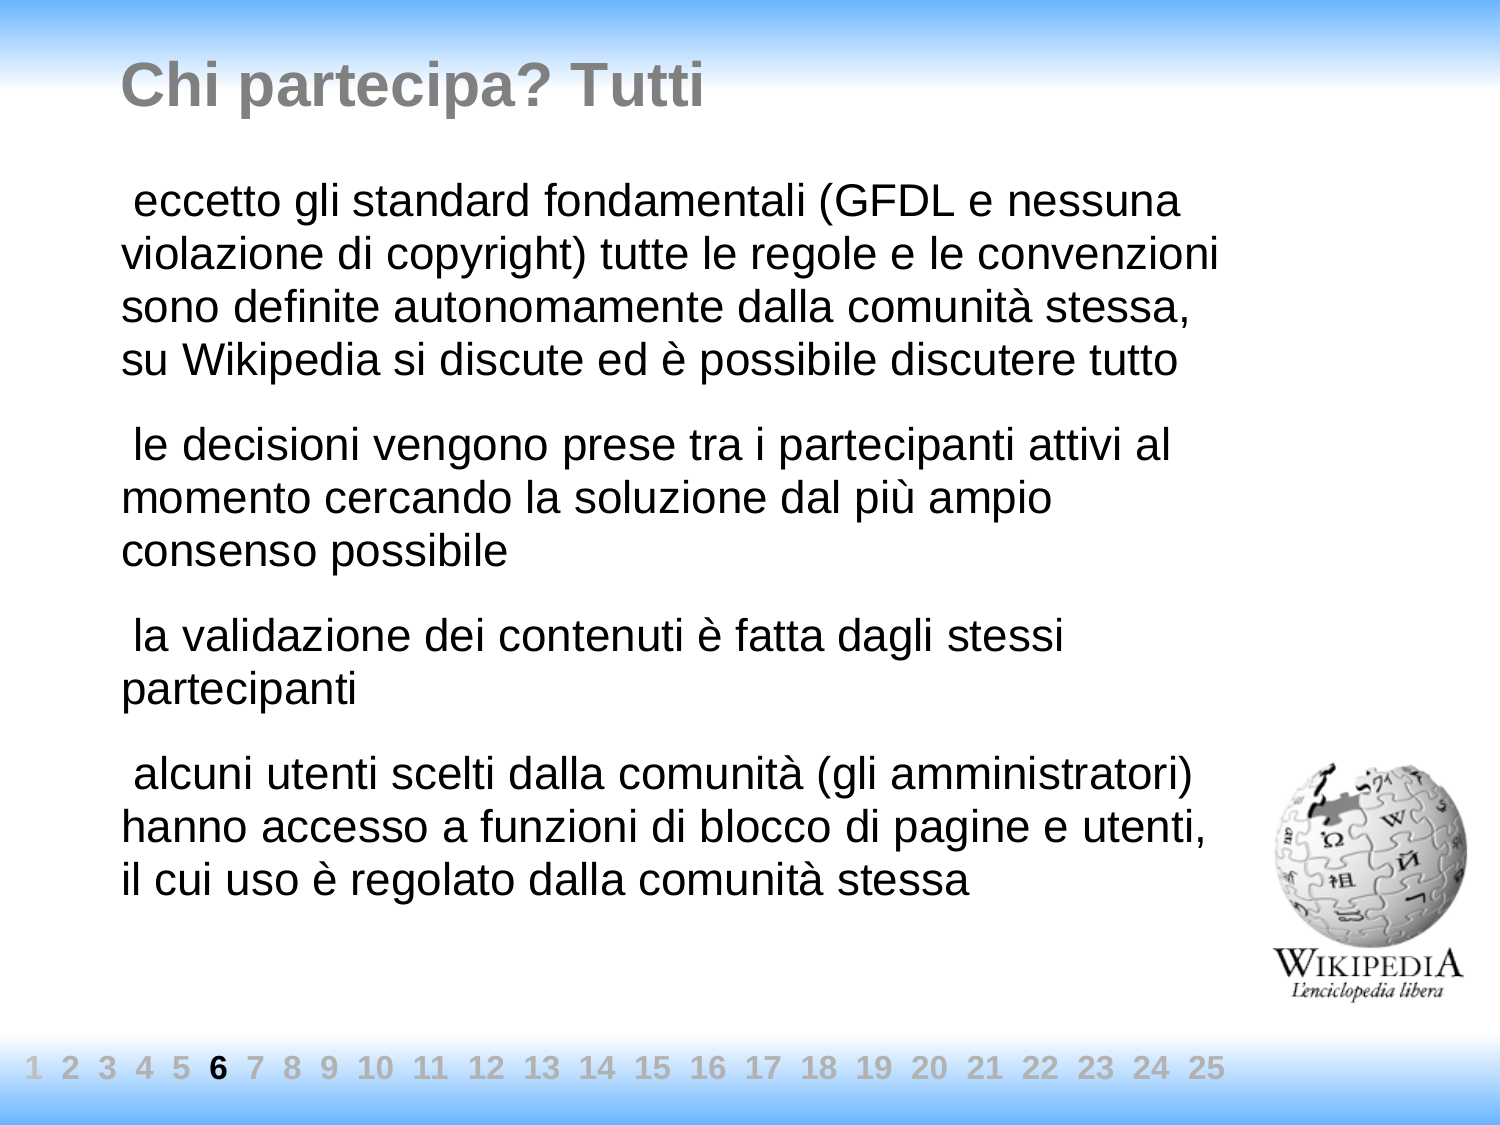

Chi partecipa? Tutti
 eccetto gli standard fondamentali (GFDL e nessuna violazione di copyright) tutte le regole e le convenzioni sono definite autonomamente dalla comunità stessa, su Wikipedia si discute ed è possibile discutere tutto
 le decisioni vengono prese tra i partecipanti attivi al momento cercando la soluzione dal più ampio consenso possibile
 la validazione dei contenuti è fatta dagli stessi partecipanti
 alcuni utenti scelti dalla comunità (gli amministratori) hanno accesso a funzioni di blocco di pagine e utenti, il cui uso è regolato dalla comunità stessa
1 2 3 4 5 6 7 8 9 10 11 12 13 14 15 16 17 18 19 20 21 22 23 24 25